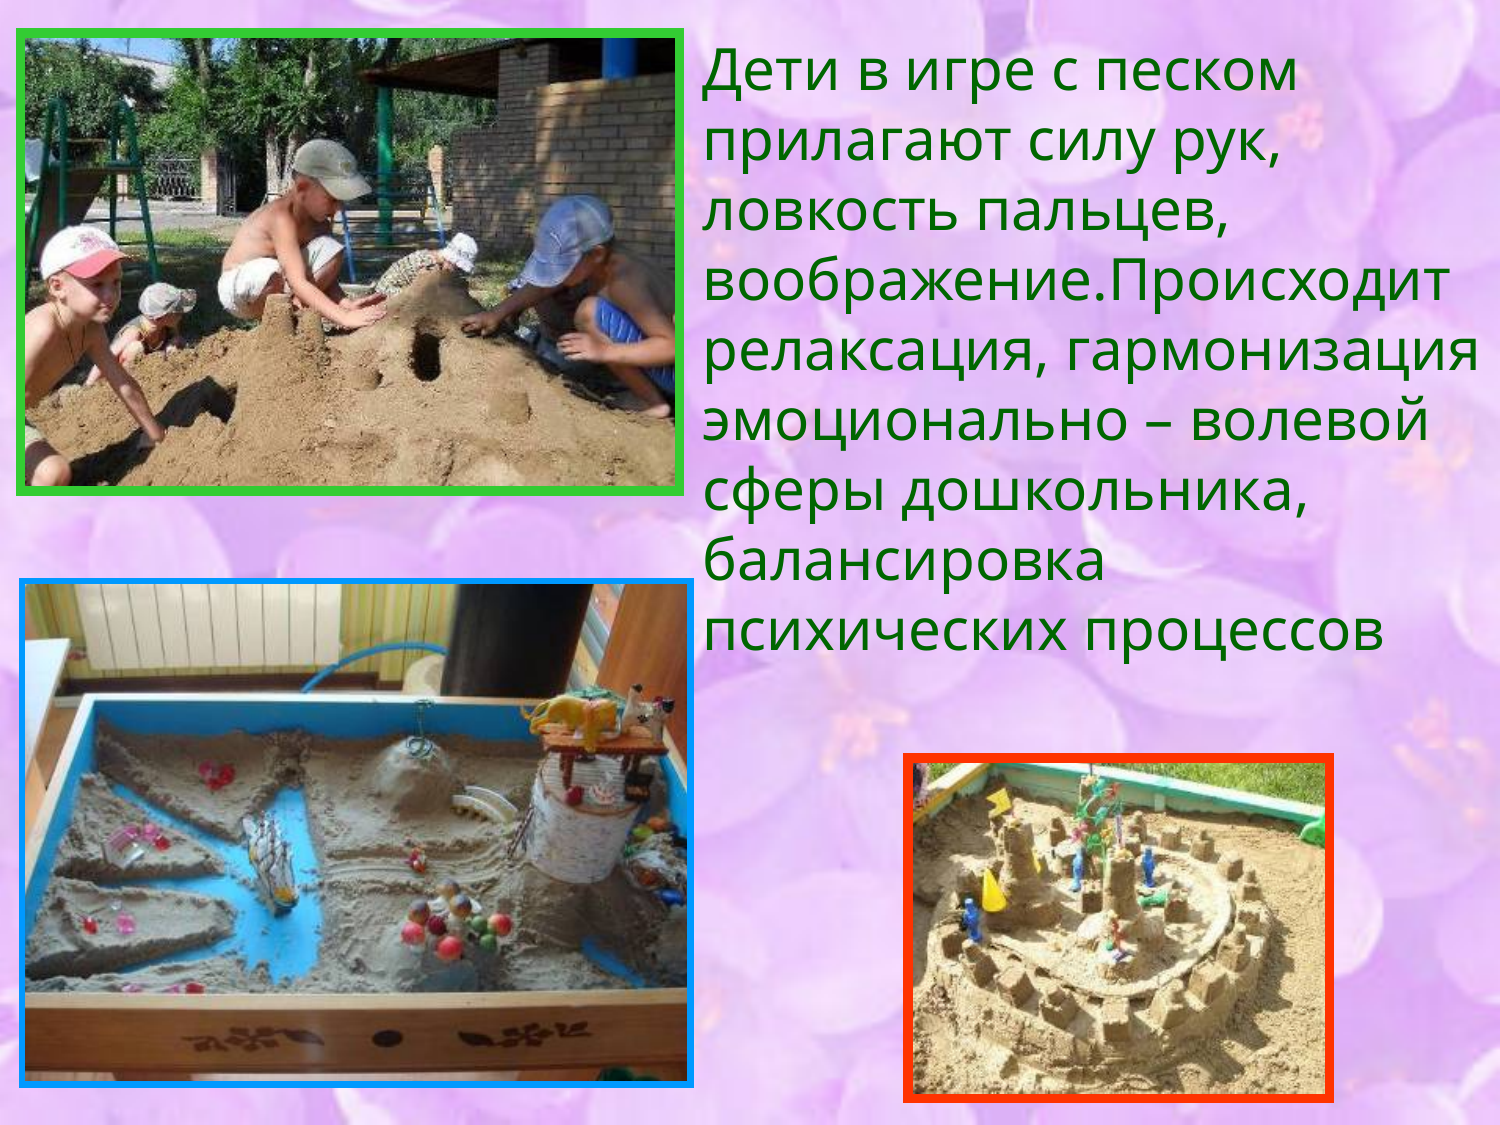

Дети в игре с песком прилагают силу рук, ловкость пальцев, воображение.Происходит релаксация, гармонизация эмоционально – волевой сферы дошкольника, балансировка психических процессов